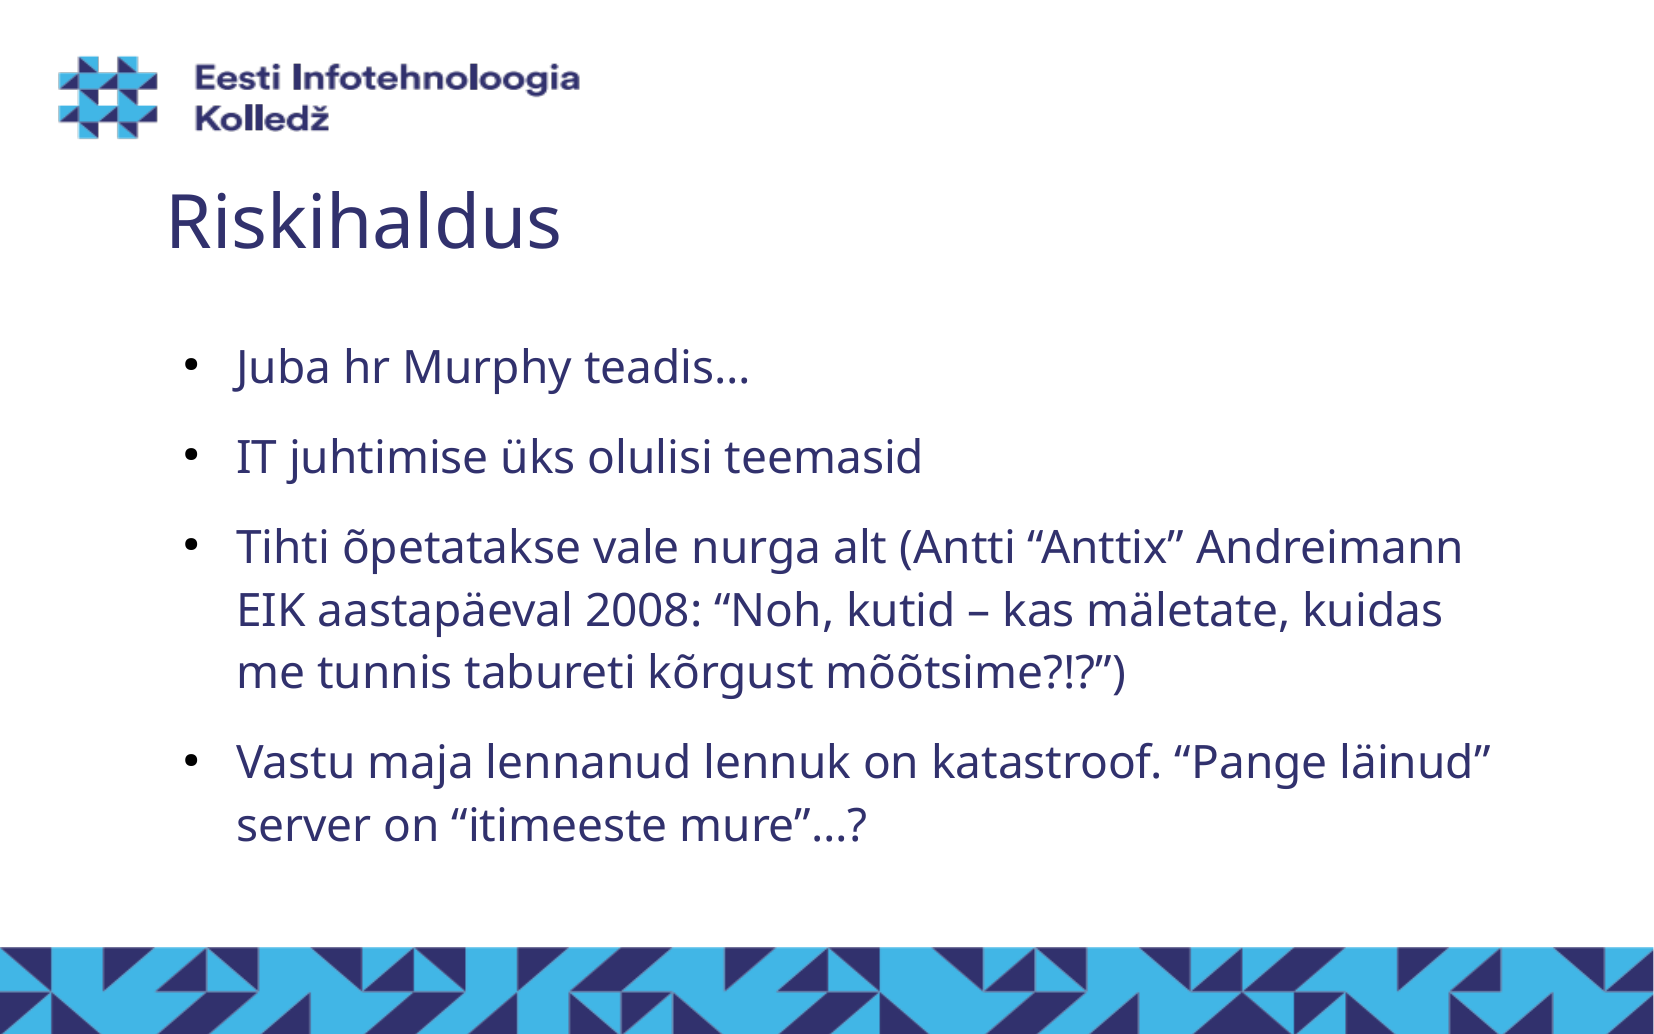

# Riskihaldus
Juba hr Murphy teadis…
IT juhtimise üks olulisi teemasid
Tihti õpetatakse vale nurga alt (Antti “Anttix” Andreimann EIK aastapäeval 2008: “Noh, kutid – kas mäletate, kuidas me tunnis tabureti kõrgust mõõtsime?!?”)
Vastu maja lennanud lennuk on katastroof. “Pange läinud” server on “itimeeste mure”…?